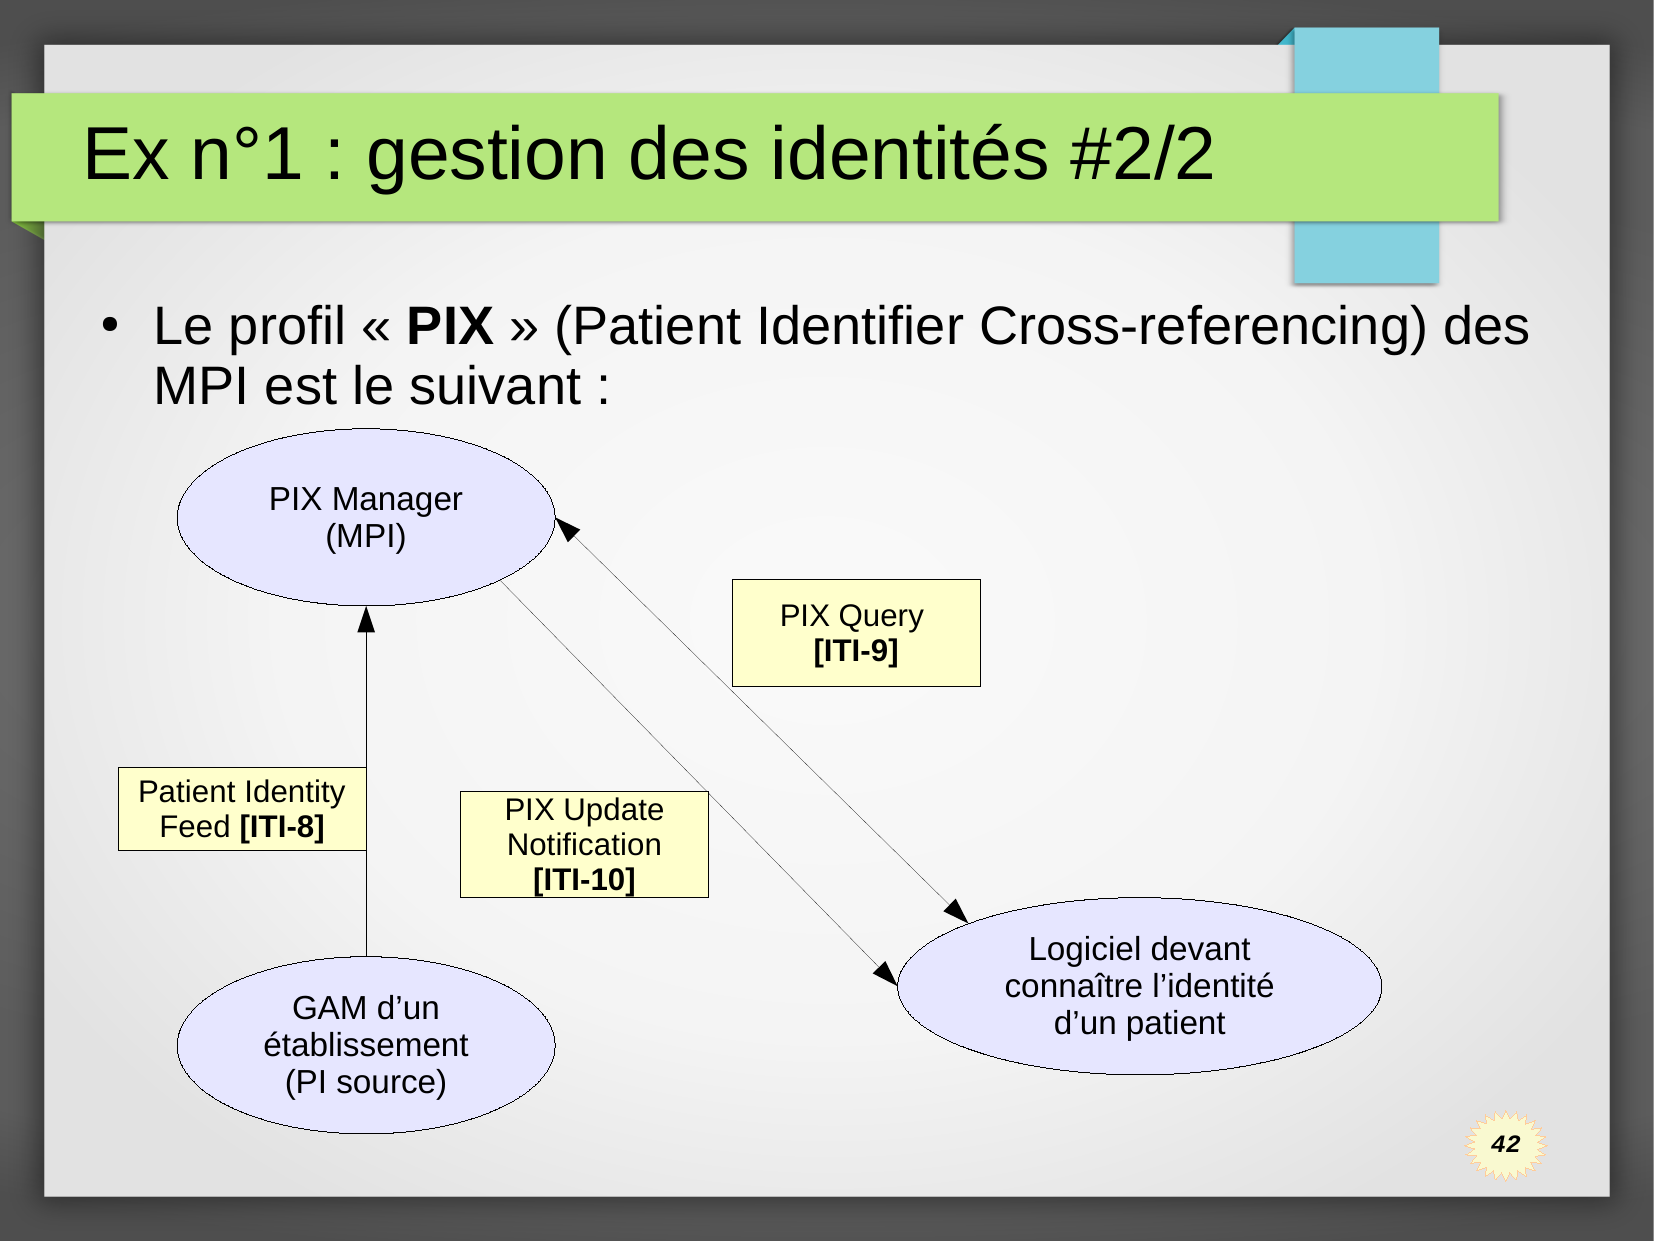

# Ex n°1 : gestion des identités #2/2
Le profil « PIX » (Patient Identifier Cross-referencing) des MPI est le suivant :
PIX Manager (MPI)
PIX Query
[ITI-9]
Patient Identity Feed [ITI-8]
PIX Update Notification [ITI-10]
Logiciel devant connaître l’identité d’un patient
GAM d’un établissement (PI source)